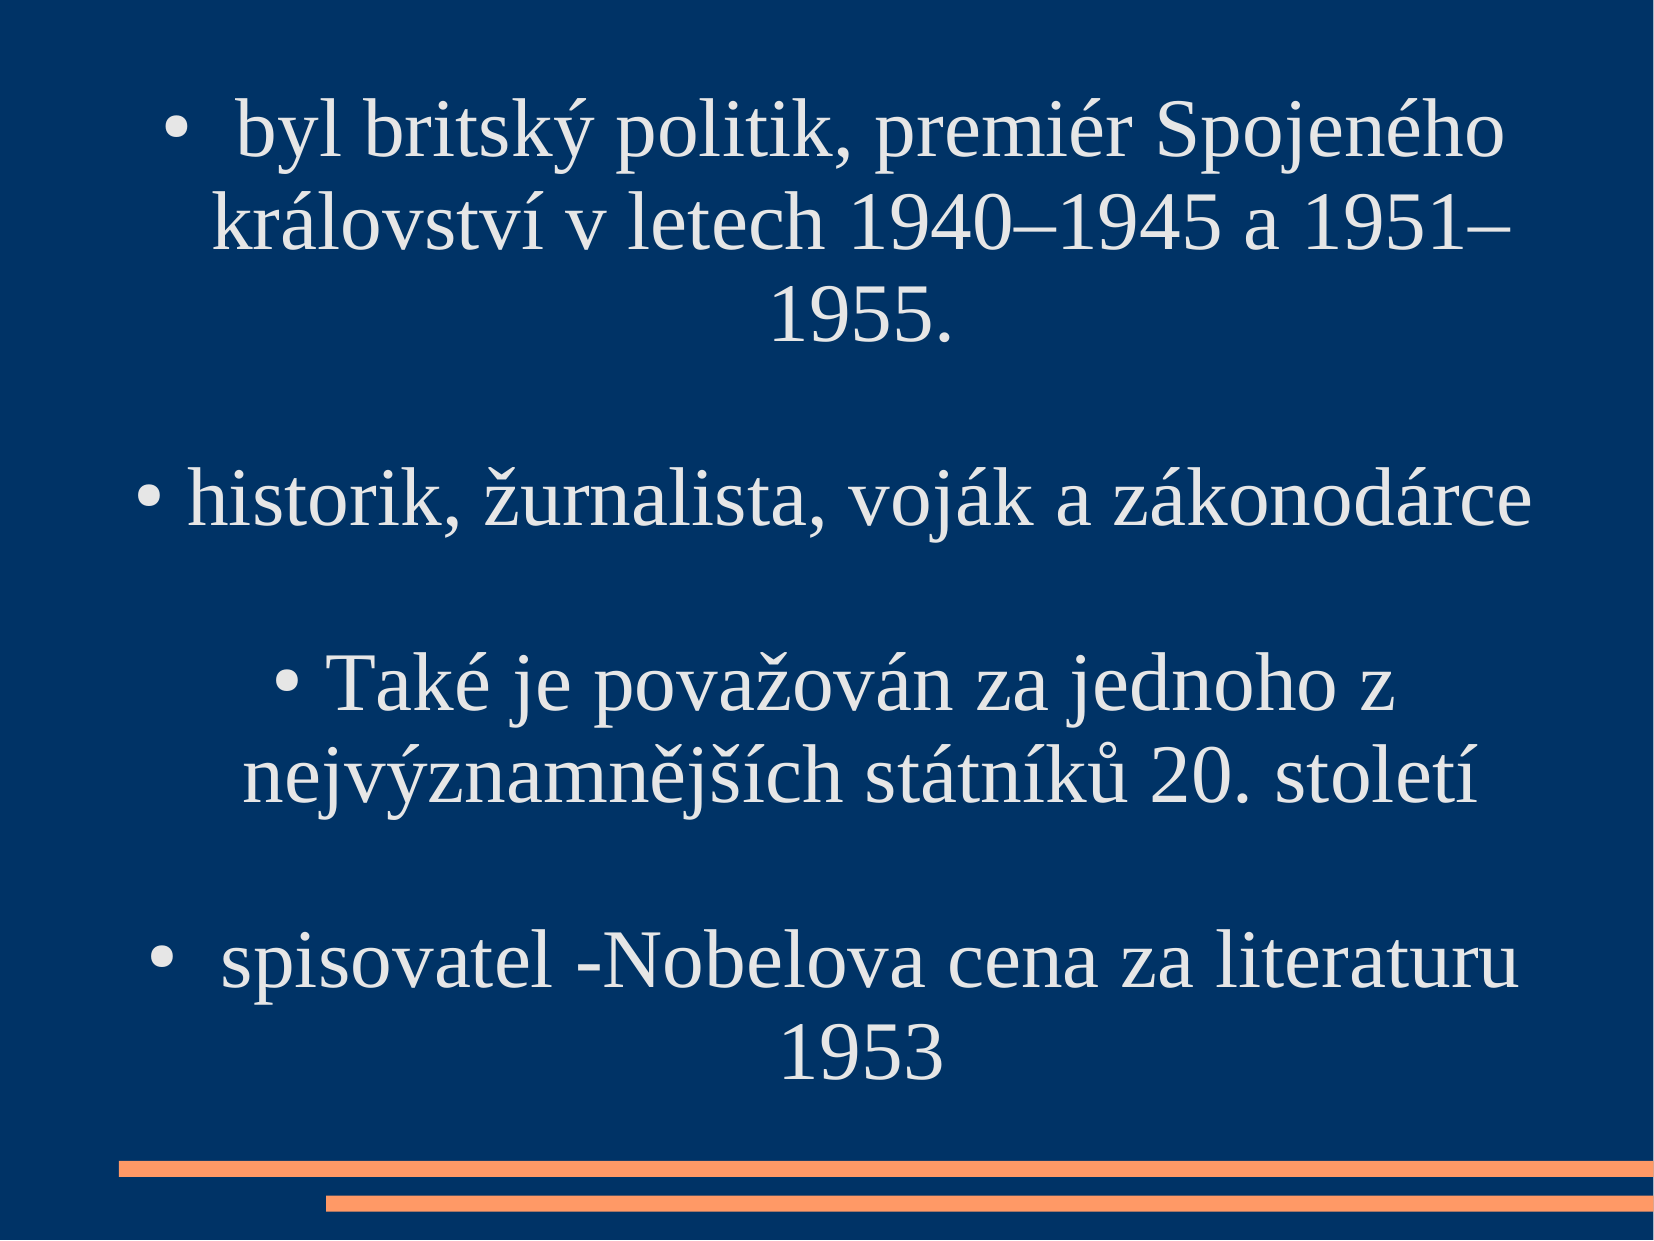

# byl britský politik, premiér Spojeného království v letech 1940–1945 a 1951–1955.
historik, žurnalista, voják a zákonodárce
Také je považován za jednoho z nejvýznamnějších státníků 20. století
 spisovatel -Nobelova cena za literaturu 1953